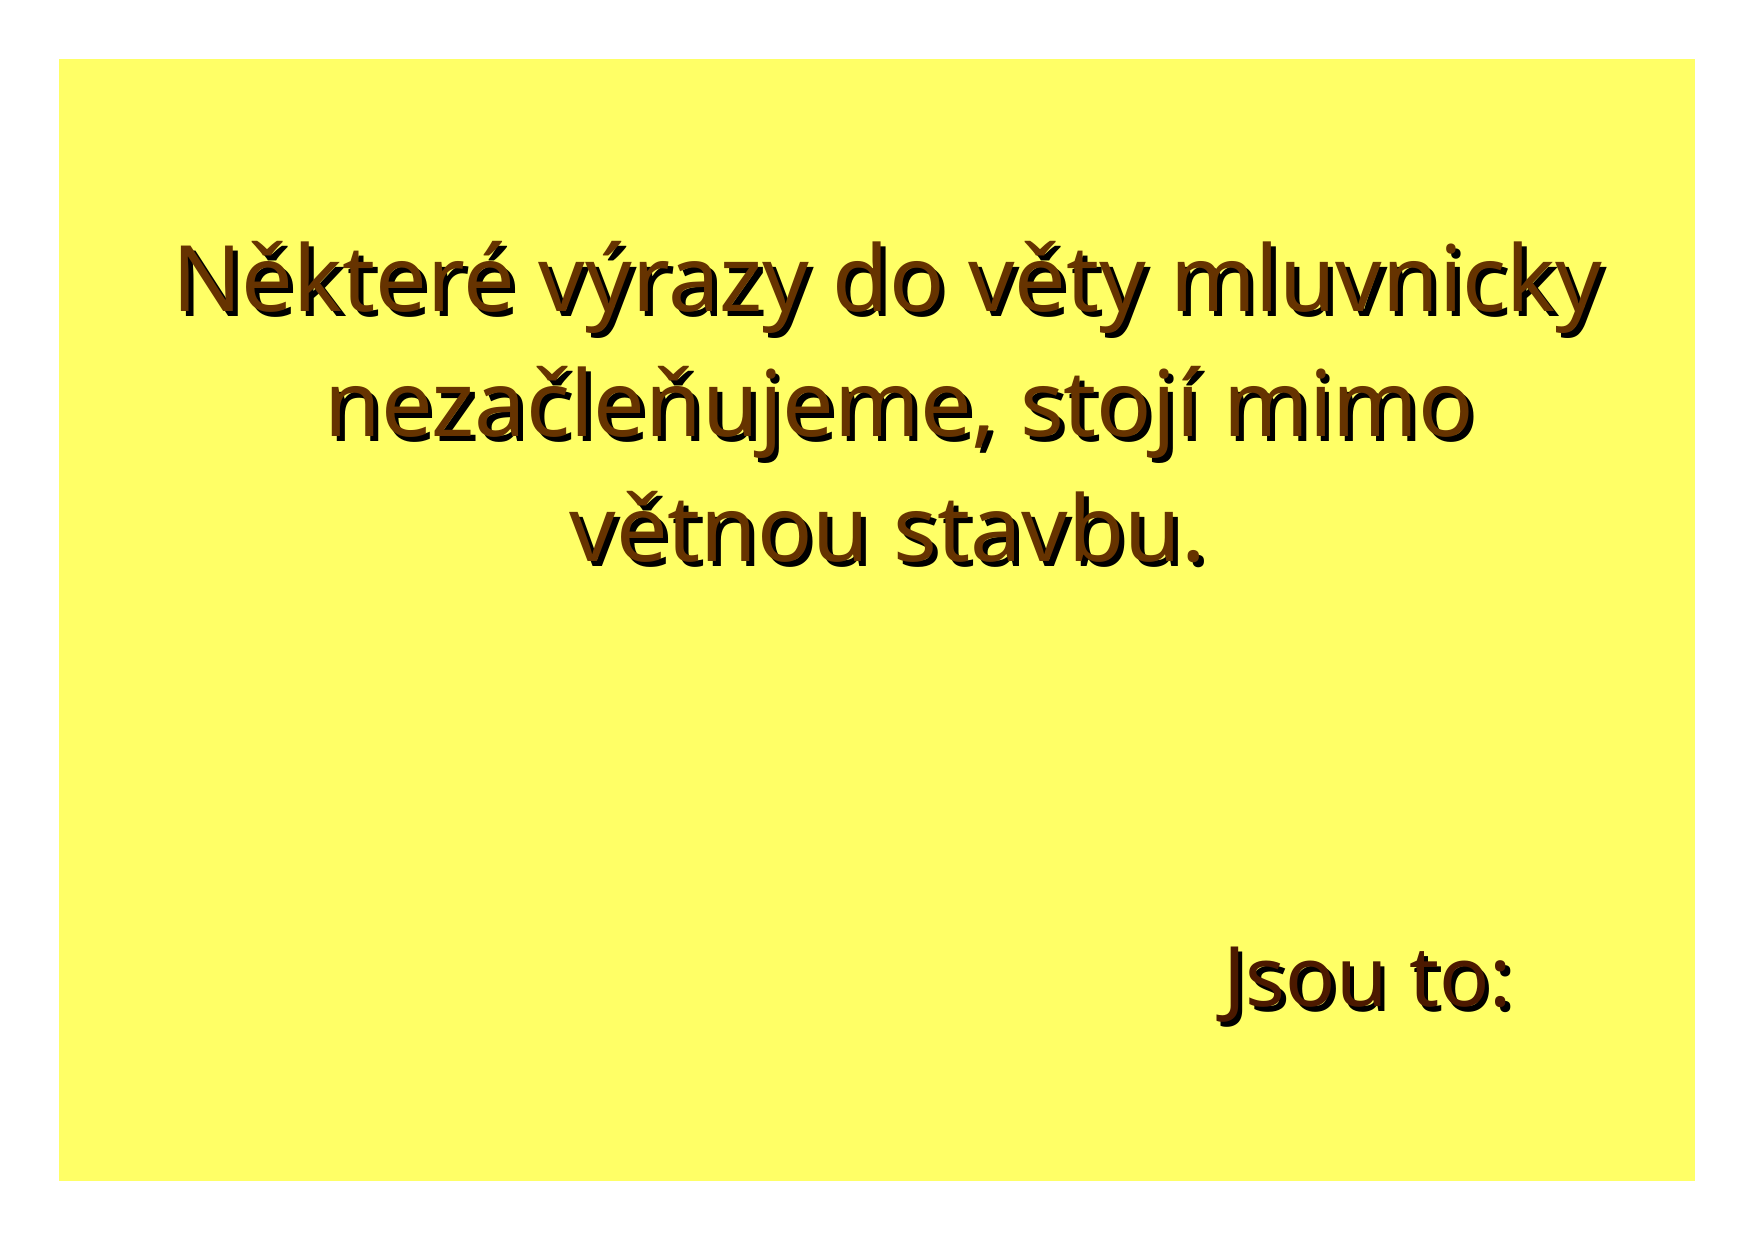

# Některé výrazy do věty mluvnicky nezačleňujeme, stojí mimo větnou stavbu.
													Jsou to: